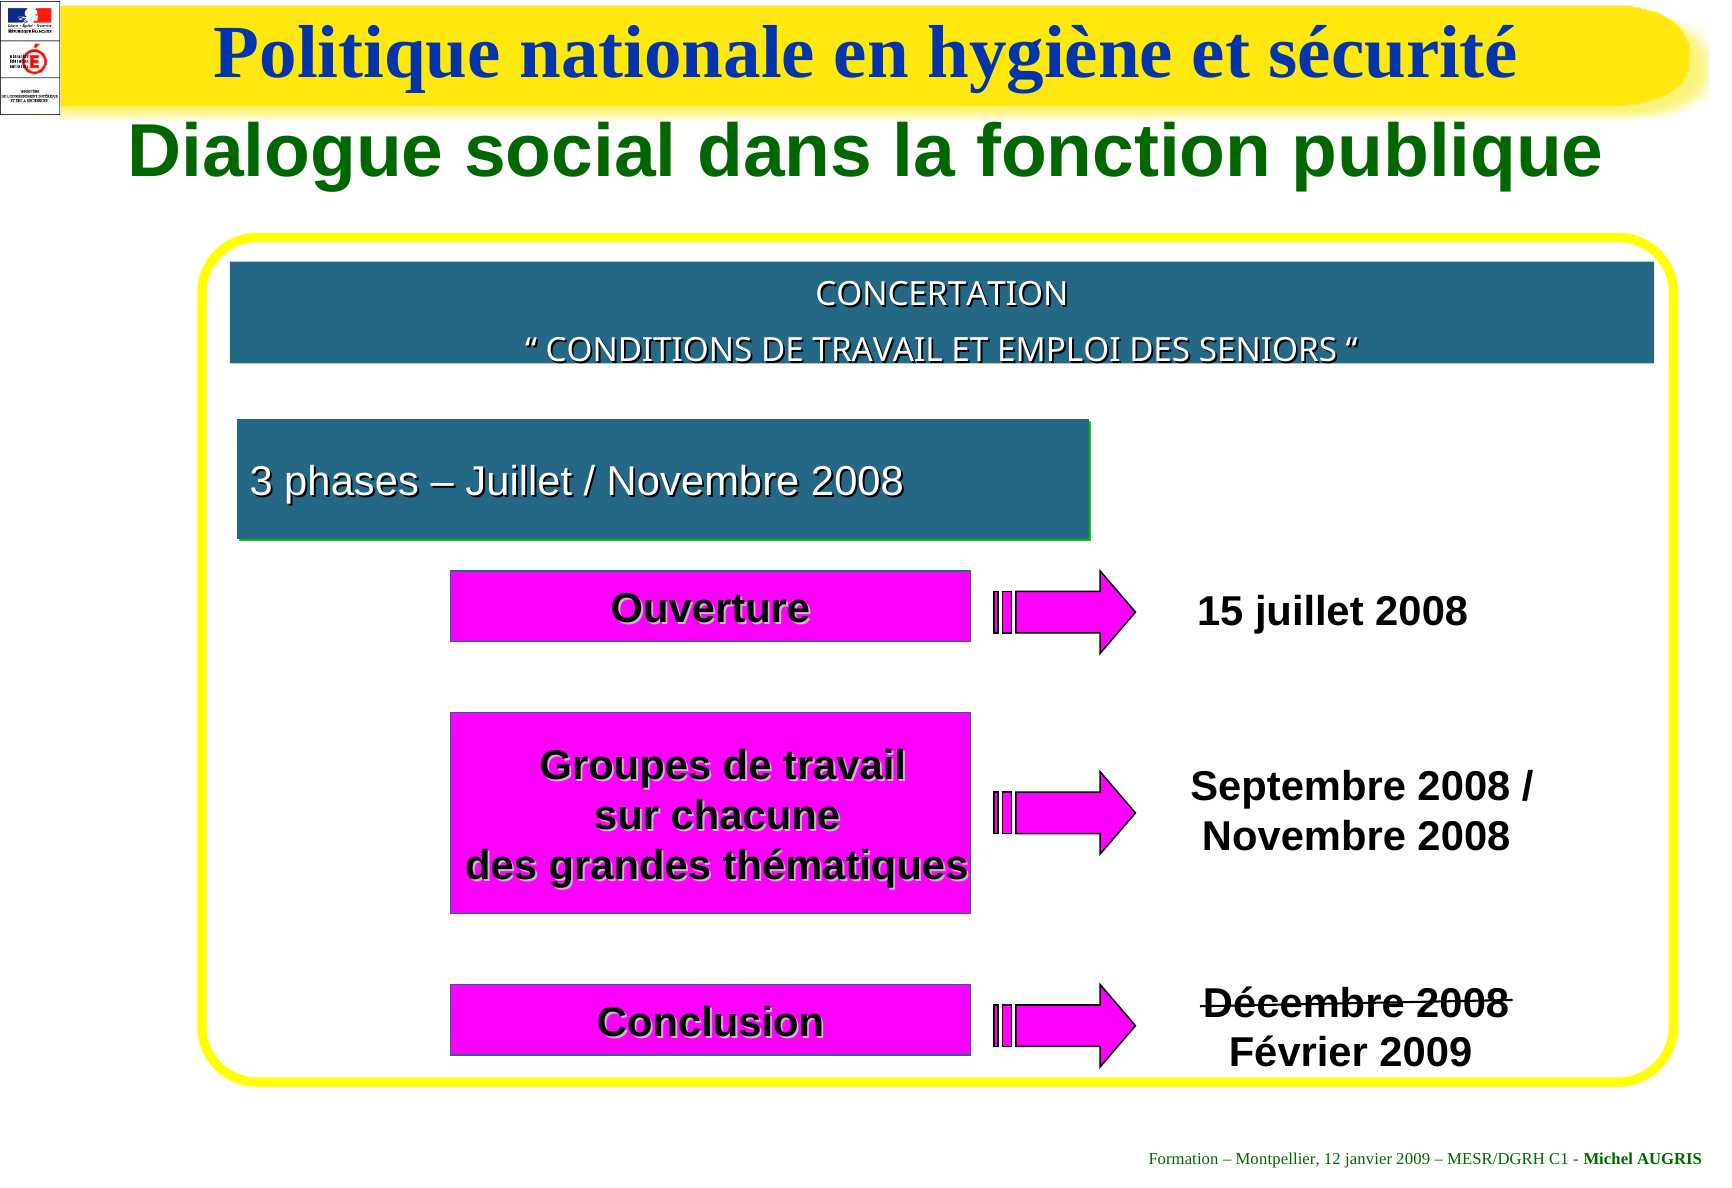

Politique nationale en hygiène et sécurité
Dialogue social dans la fonction publique
CONCERTATION
“ CONDITIONS DE TRAVAIL ET EMPLOI DES SENIORS “
3 phases – Juillet / Novembre 2008
Ouverture
15 juillet 2008
Groupes de travail
sur chacune
des grandes thématiques
Septembre 2008 /
Novembre 2008
Décembre 2008
Conclusion
Février 2009